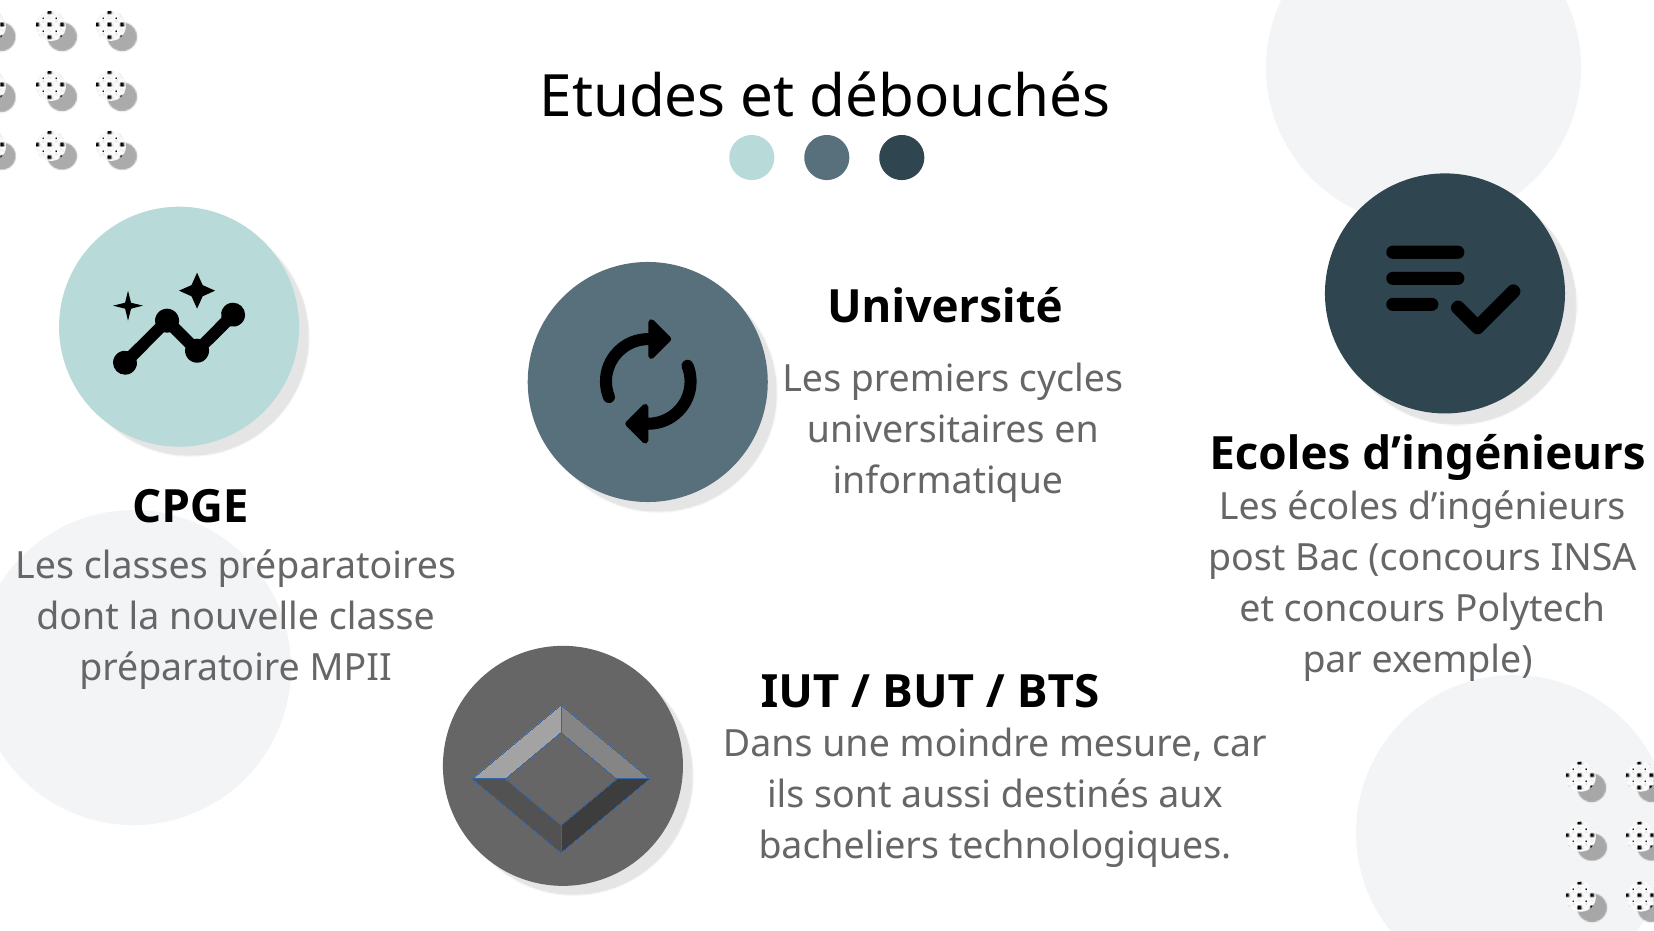

Etudes et débouchés
Université
Les premiers cycles universitaires en informatique
Ecoles d’ingénieurs
CPGE
Les écoles d’ingénieurs post Bac (concours INSA et concours Polytech par exemple)
Les classes préparatoires dont la nouvelle classe préparatoire MPII
IUT / BUT / BTS
Dans une moindre mesure, car ils sont aussi destinés aux bacheliers technologiques.